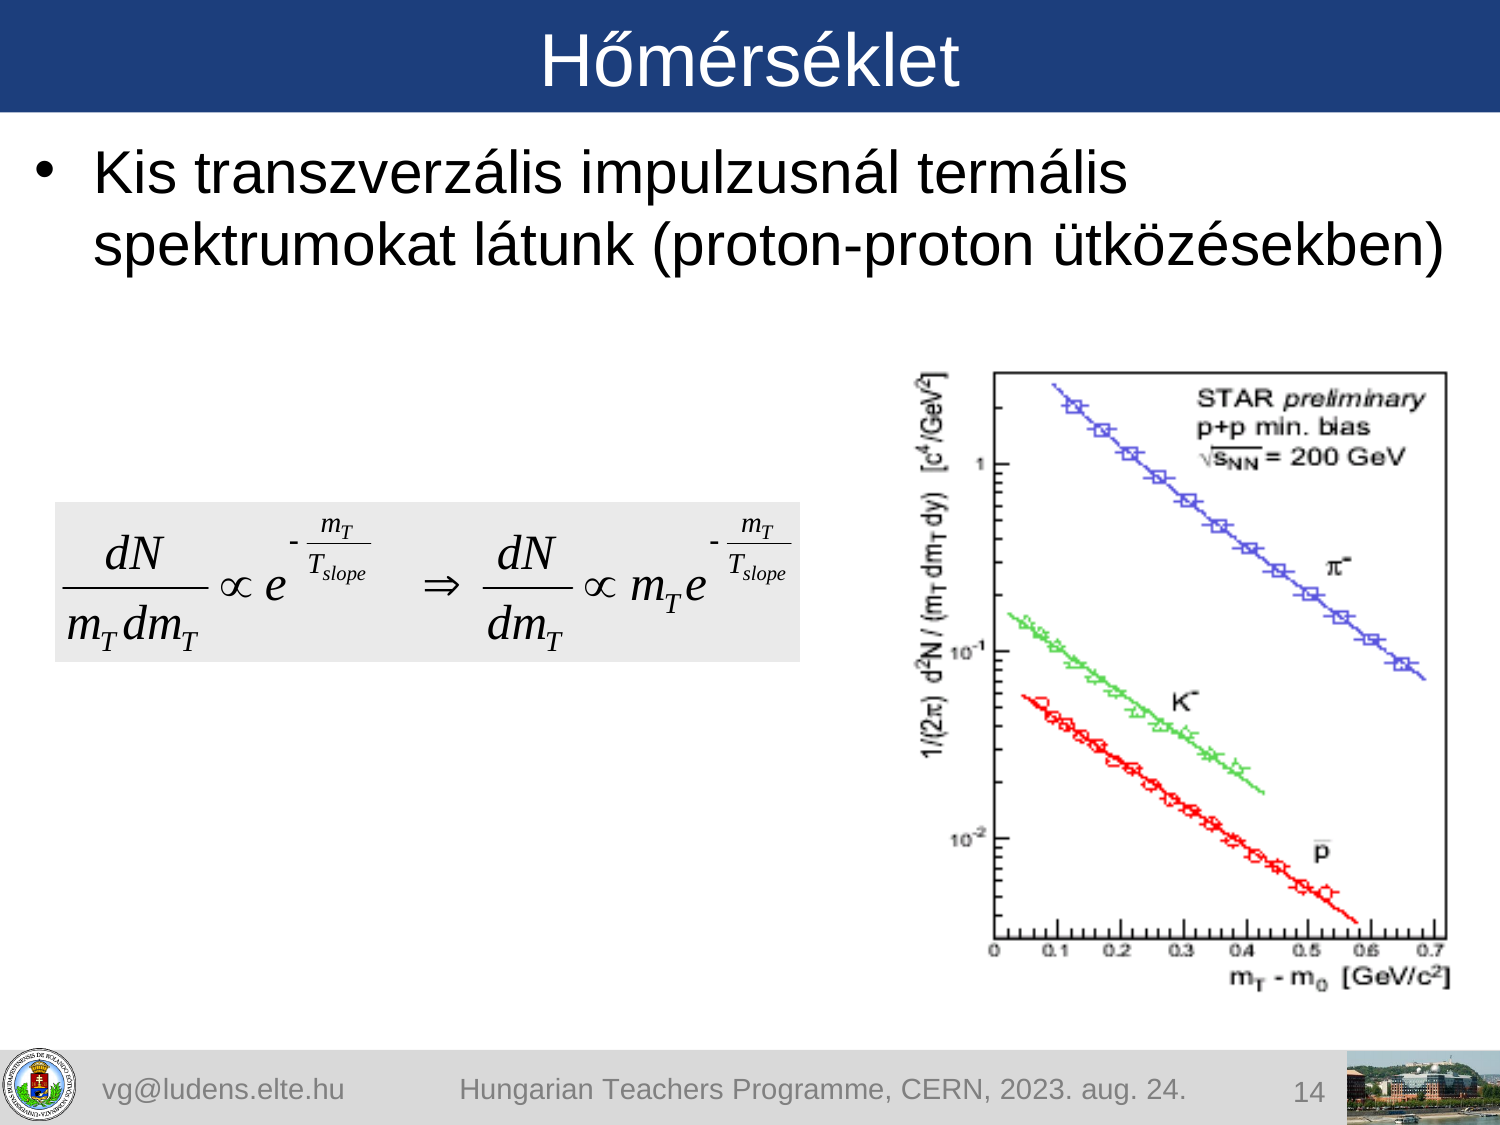

# Hőmérséklet
Kis transzverzális impulzusnál termális spektrumokat látunk (proton-proton ütközésekben)
14